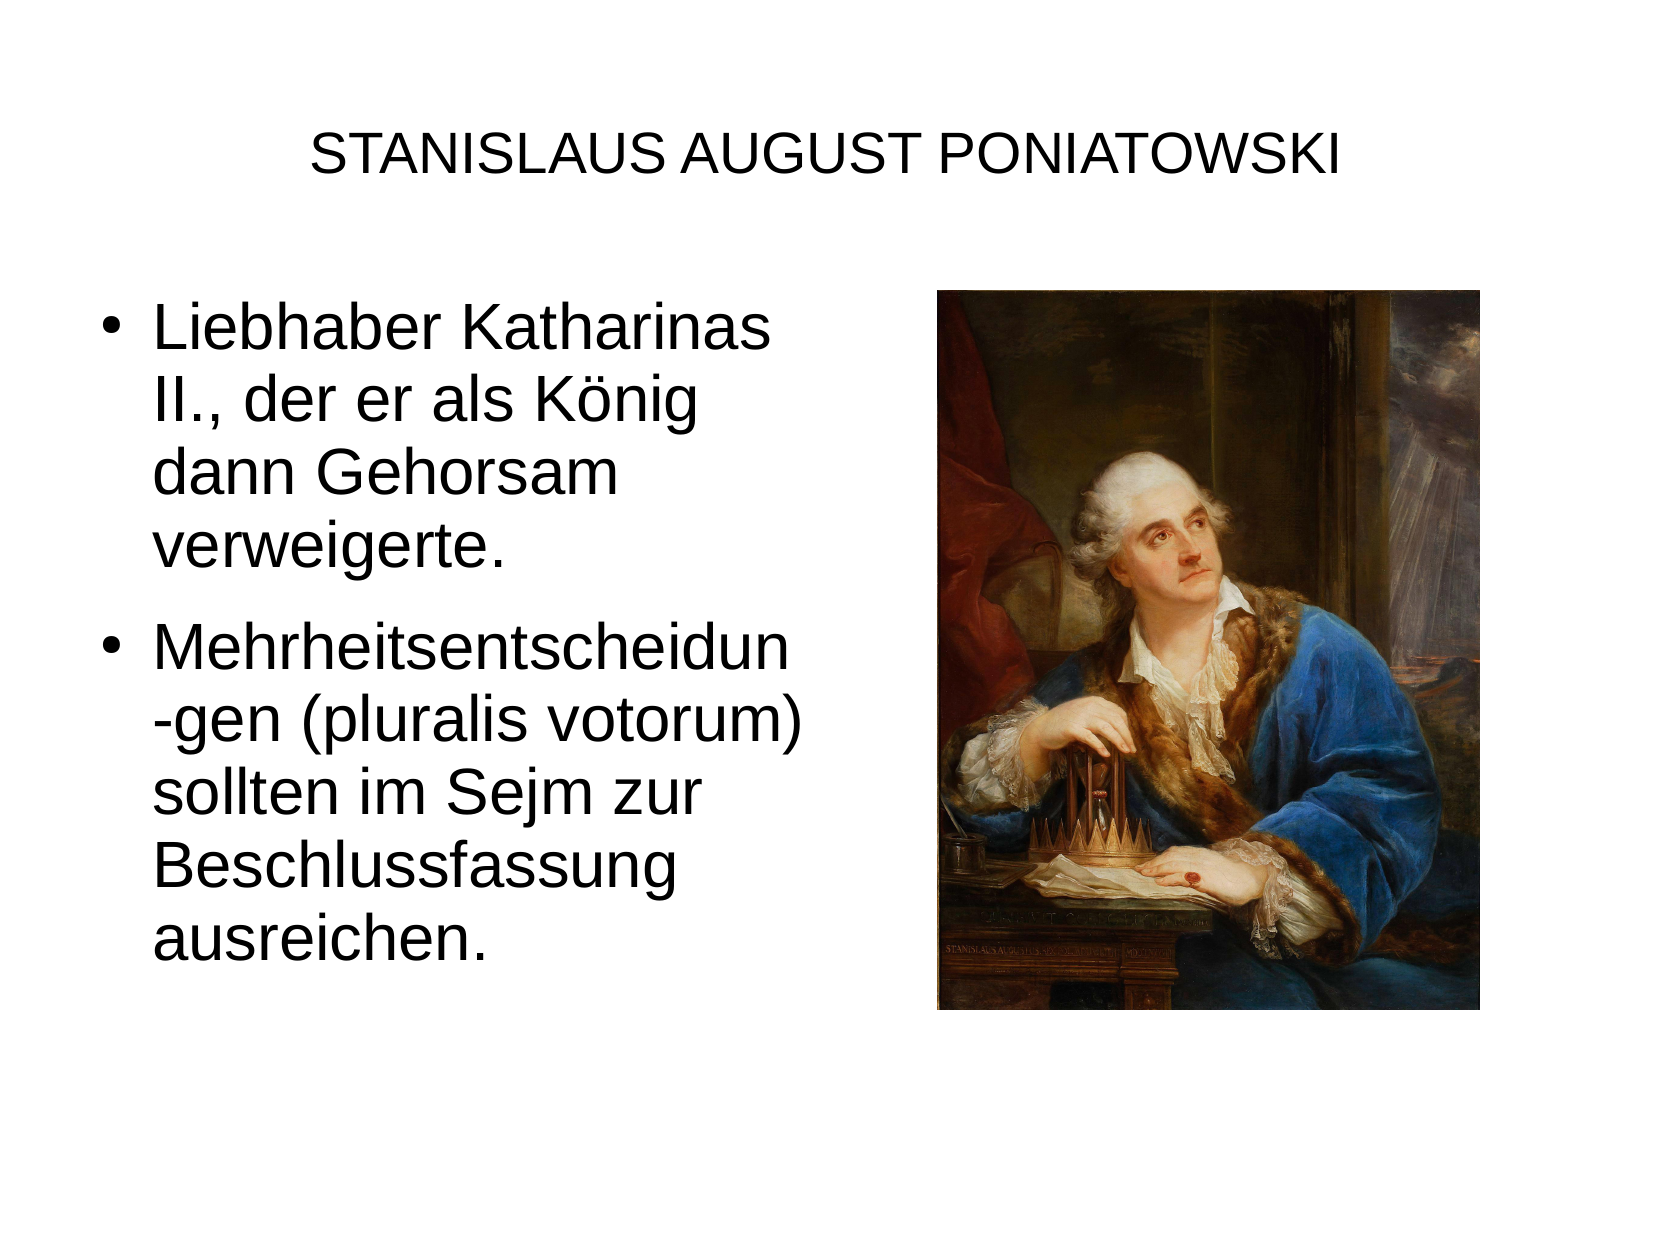

# STANISLAUS AUGUST PONIATOWSKI
Liebhaber Katharinas II., der er als König dann Gehorsam verweigerte.
Mehrheitsentscheidun-gen (pluralis votorum) sollten im Sejm zur Beschlussfassung ausreichen.